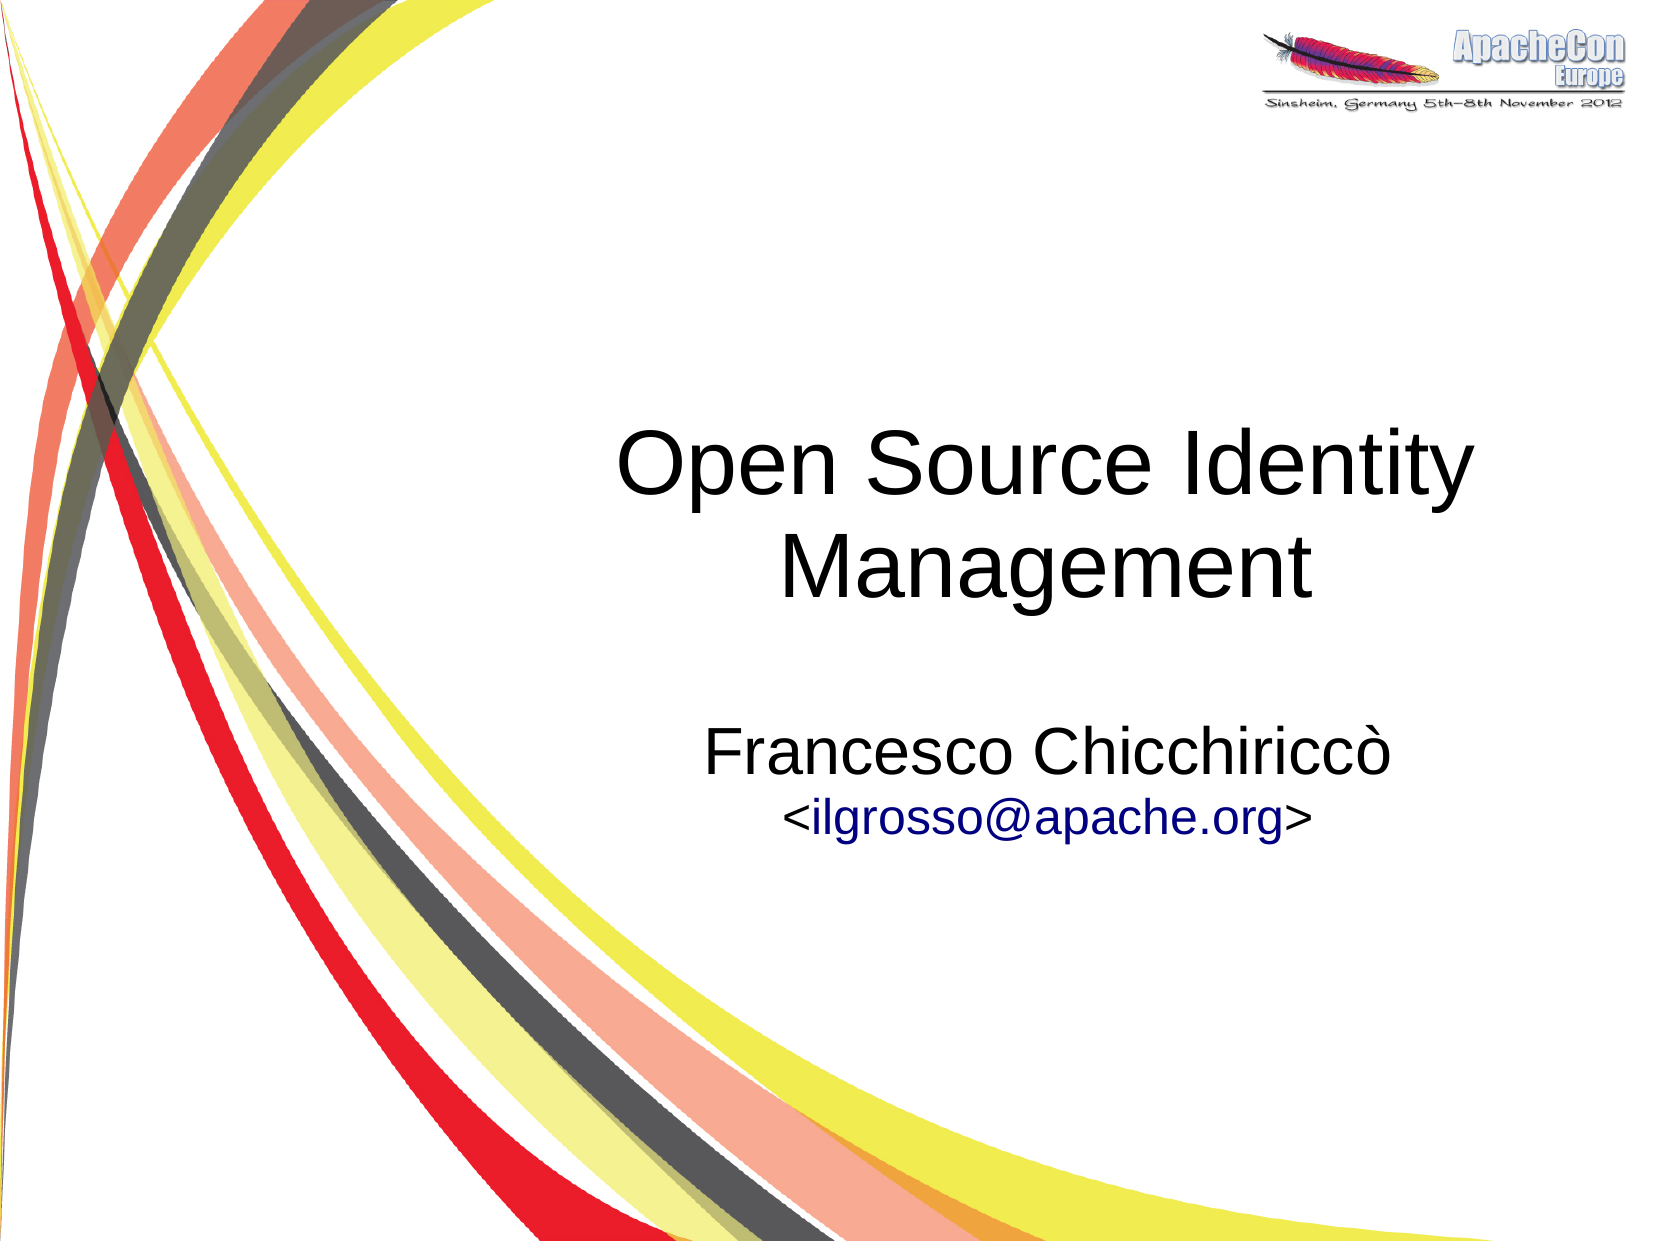

# Open Source Identity Management
Francesco Chicchiriccò
<ilgrosso@apache.org>